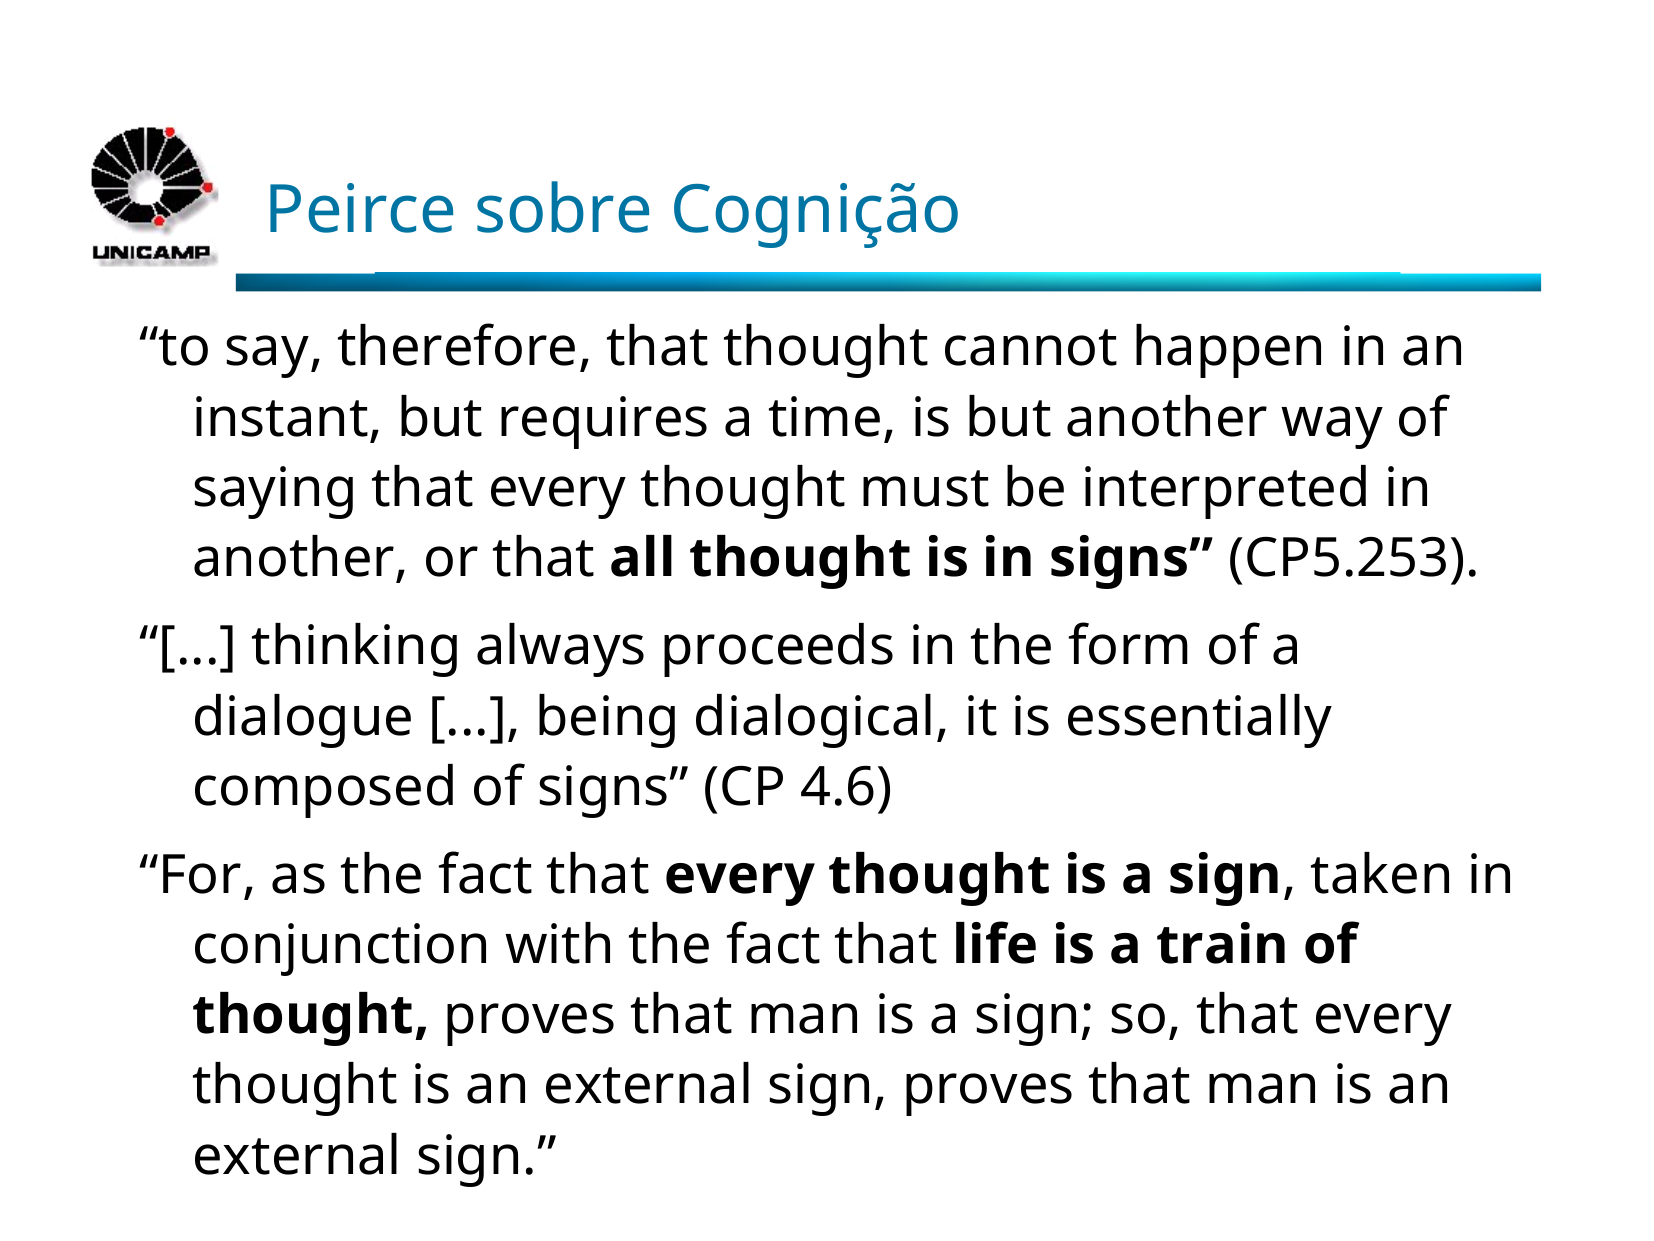

# Peirce sobre Cognição
“to say, therefore, that thought cannot happen in an instant, but requires a time, is but another way of saying that every thought must be interpreted in another, or that all thought is in signs” (CP5.253).
“[...] thinking always proceeds in the form of a dialogue [...], being dialogical, it is essentially composed of signs” (CP 4.6)
“For, as the fact that every thought is a sign, taken in conjunction with the fact that life is a train of thought, proves that man is a sign; so, that every thought is an external sign, proves that man is an external sign.”